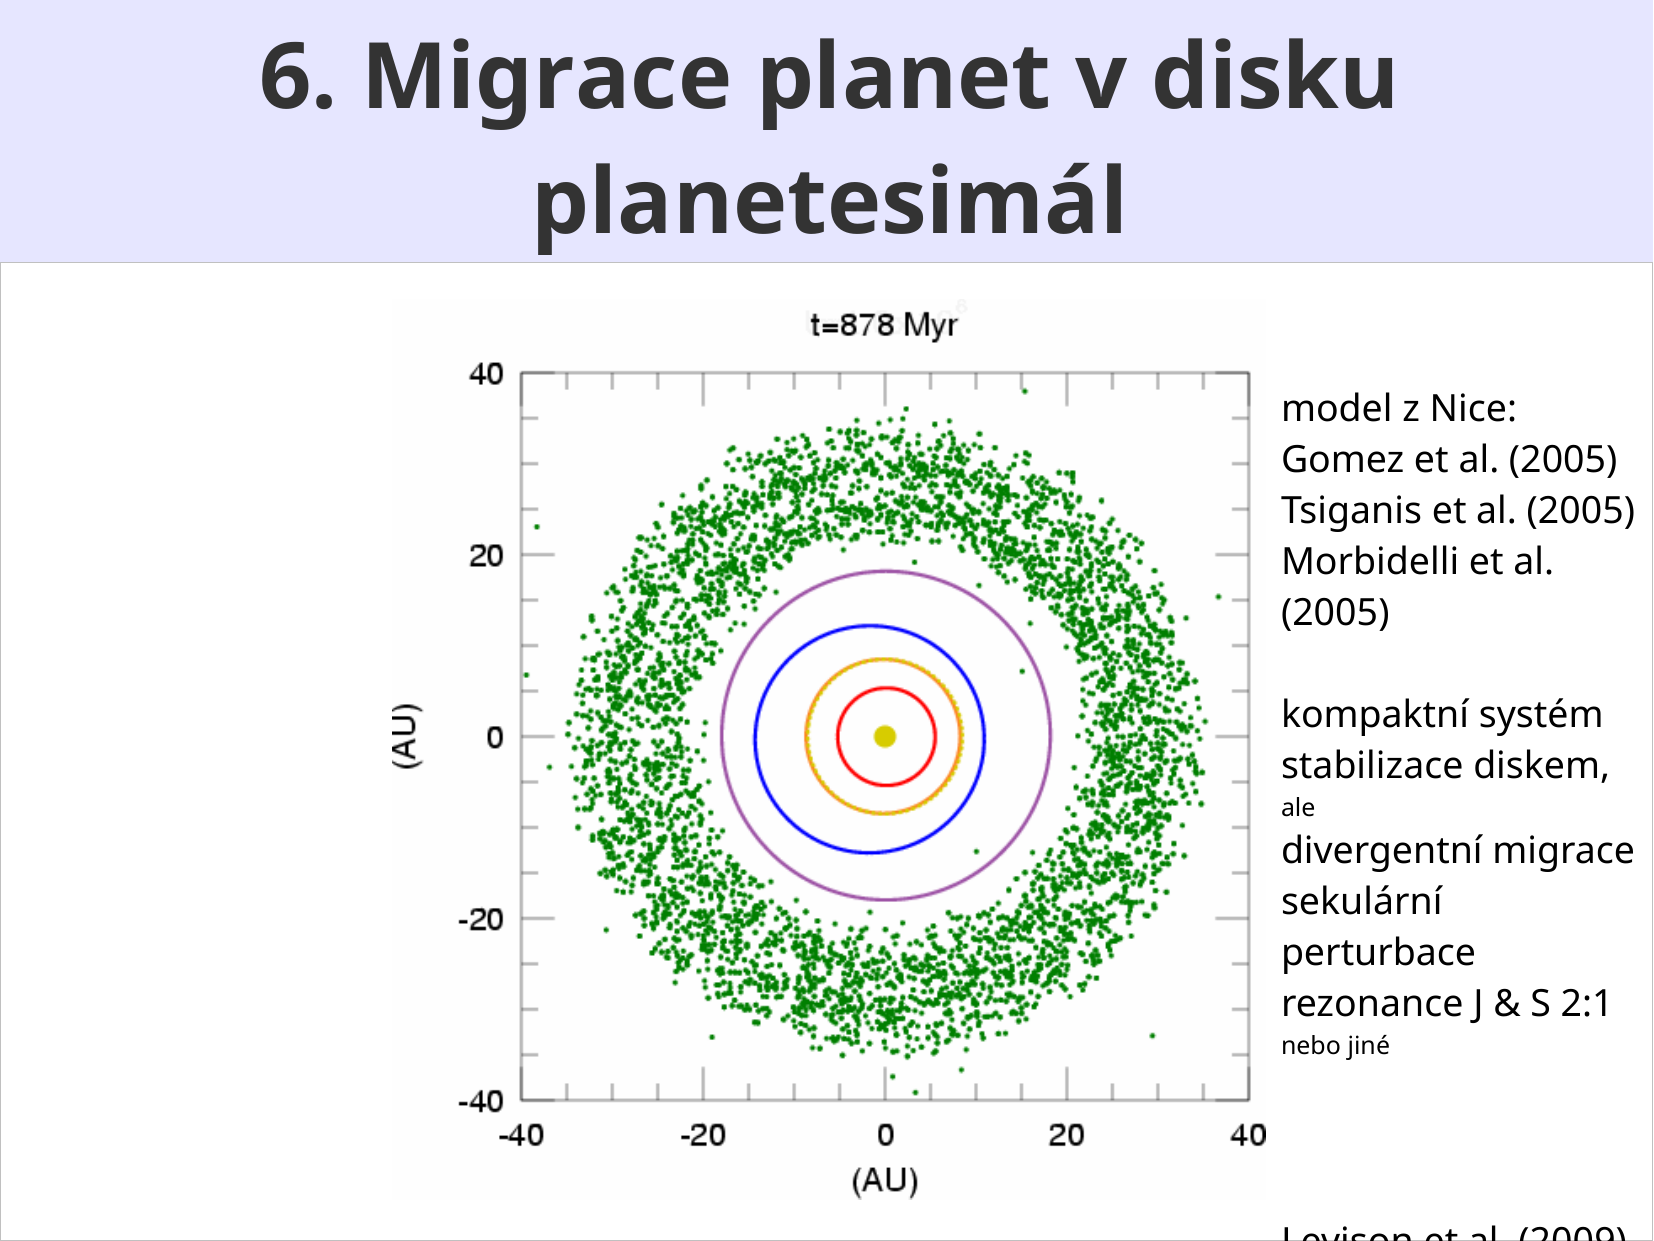

# 6. Migrace planet v disku planetesimál
model z Nice:
Gomez et al. (2005)
Tsiganis et al. (2005)
Morbidelli et al. (2005)
kompaktní systém
stabilizace diskem, ale
divergentní migrace
sekulární perturbace
rezonance J & S 2:1
nebo jiné
Levison et al. (2009)